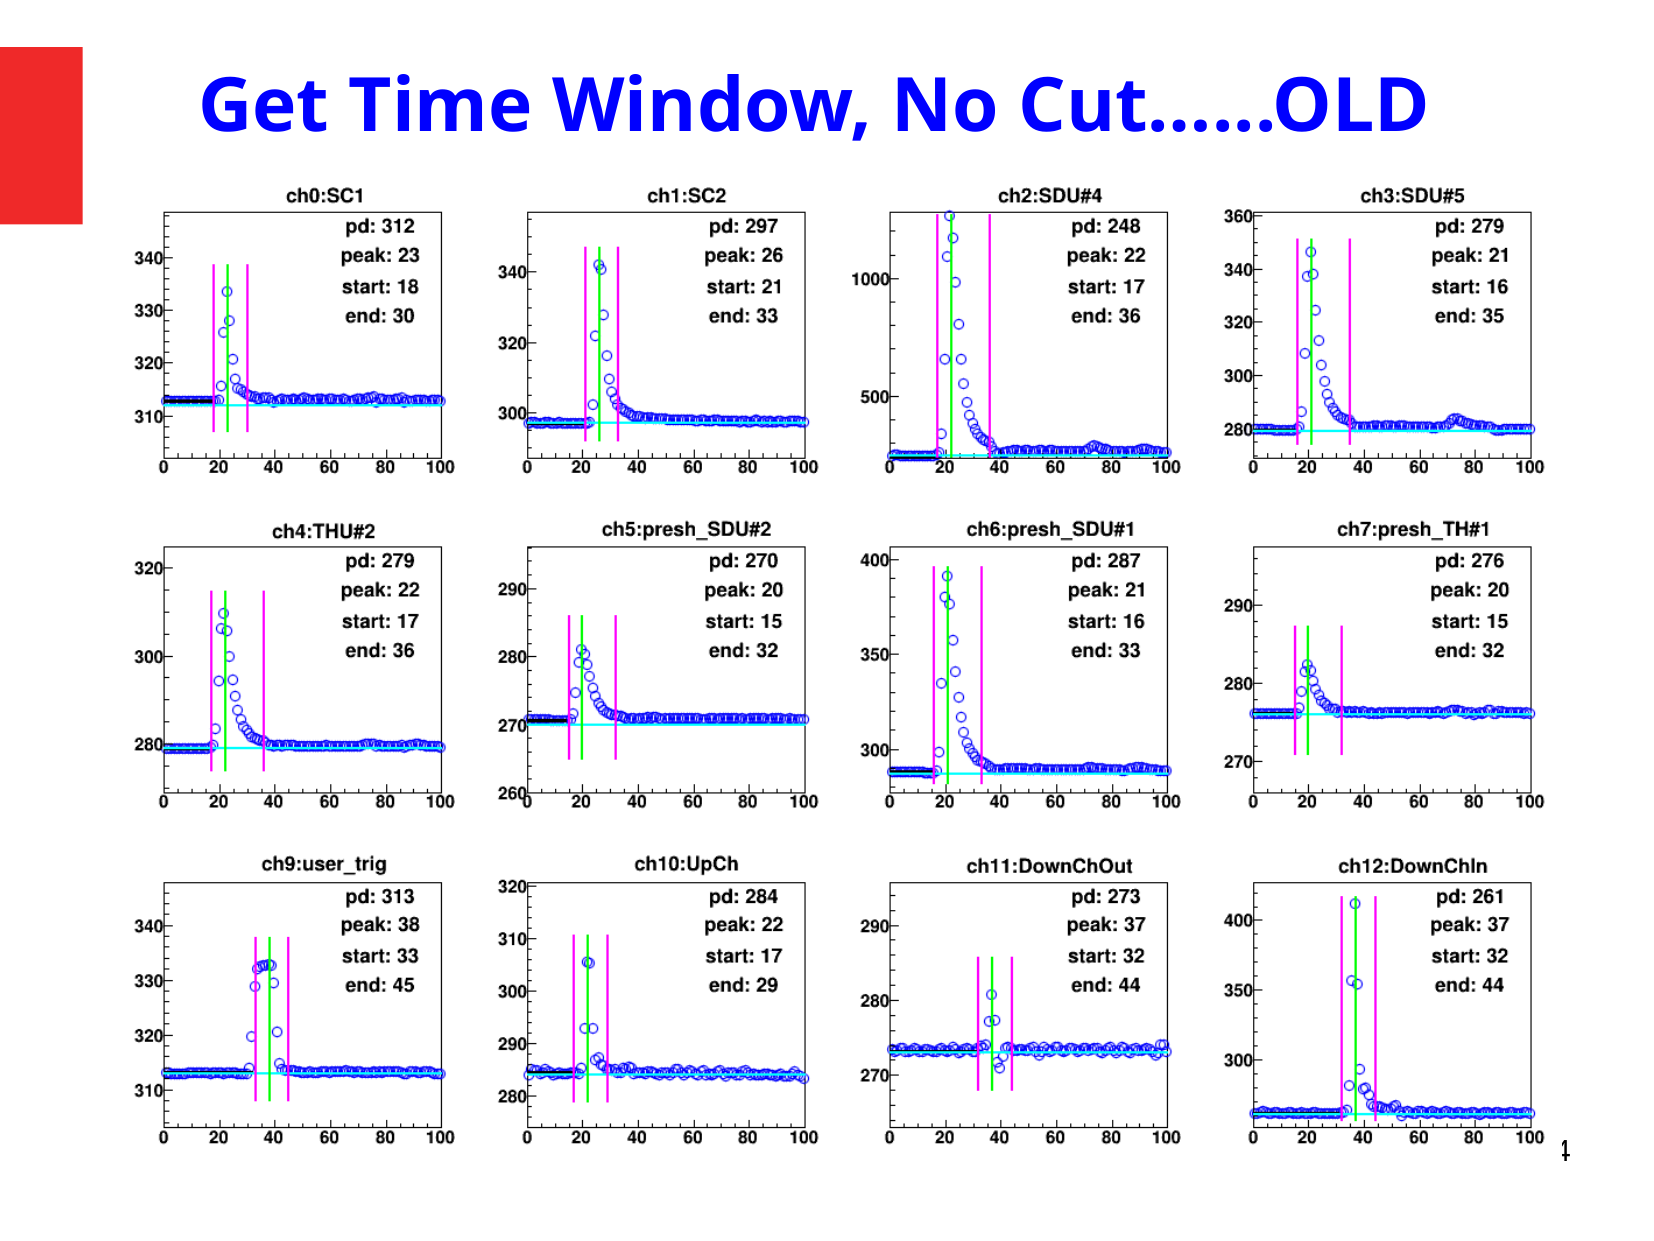

# Get Time Window, No Cut…...OLD
4